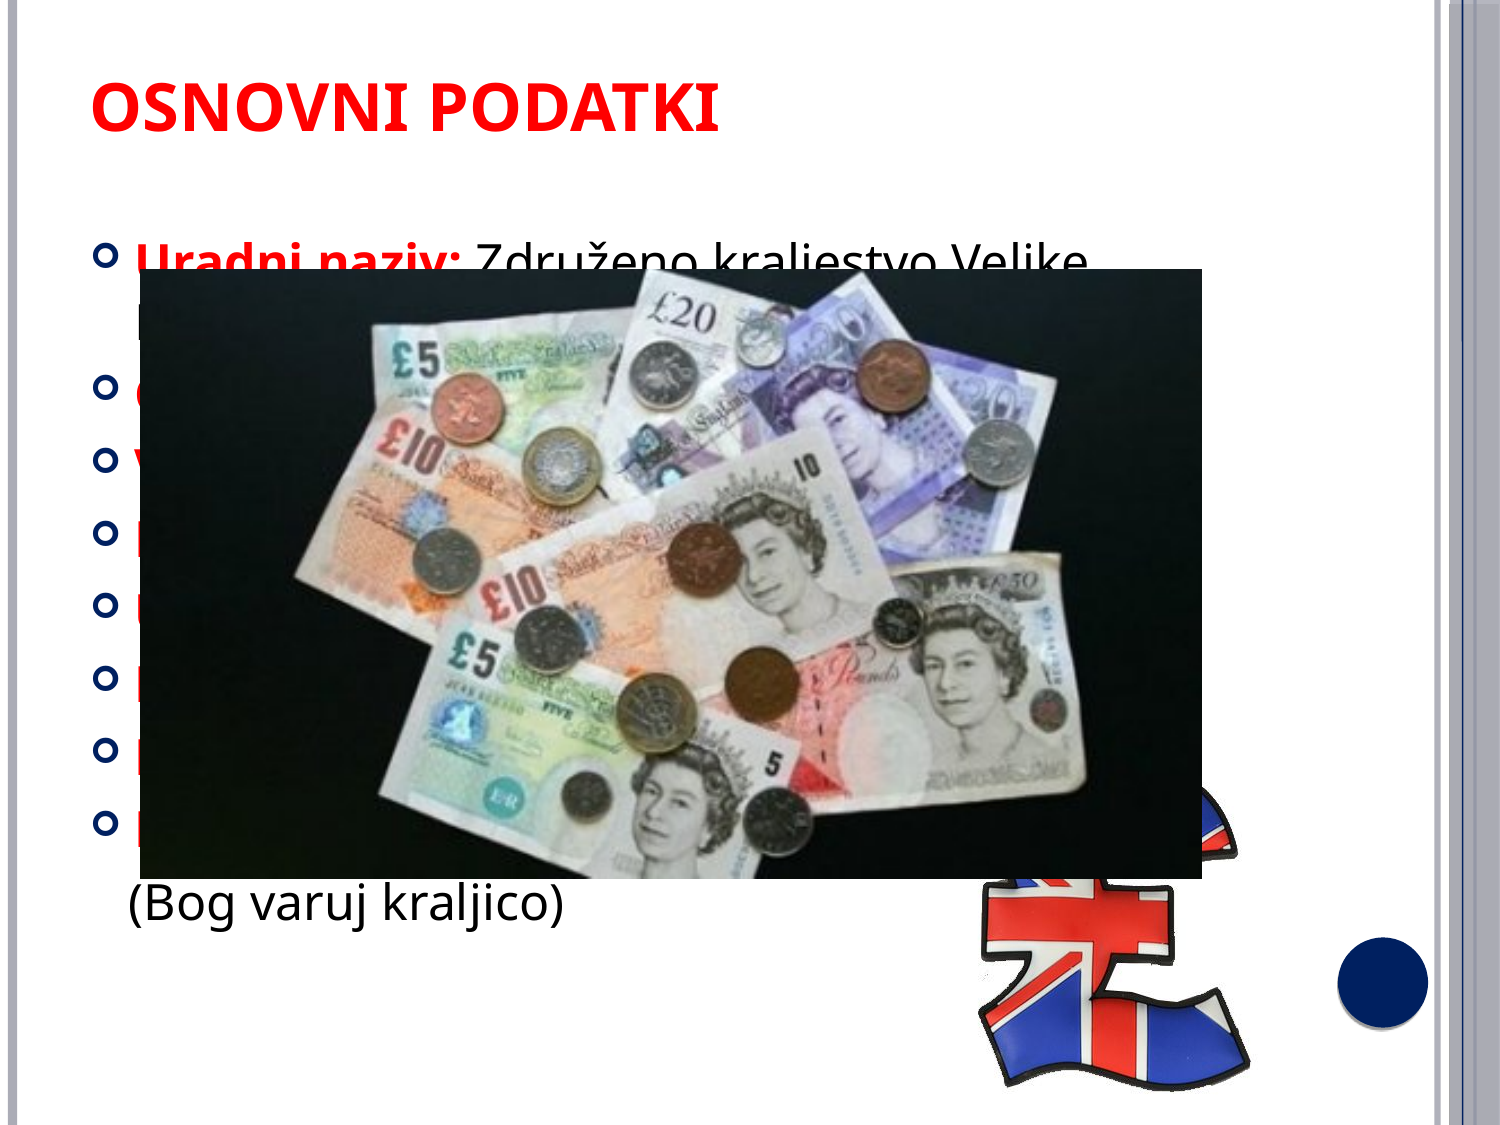

# osnovni podatki
Uradni naziv: Združeno kraljestvo Velike Britanije in Severne Irske
Glavno mesto:London
Velikost:244.100 kvadratnih kilometrov
Prebivalci:okoli 64 milijonov
Uradni jezik:angleščina
Politični sistem:ustavna monarhija
Denarna enota:Britanski funt
Himna:God save the queen
 (Bog varuj kraljico)